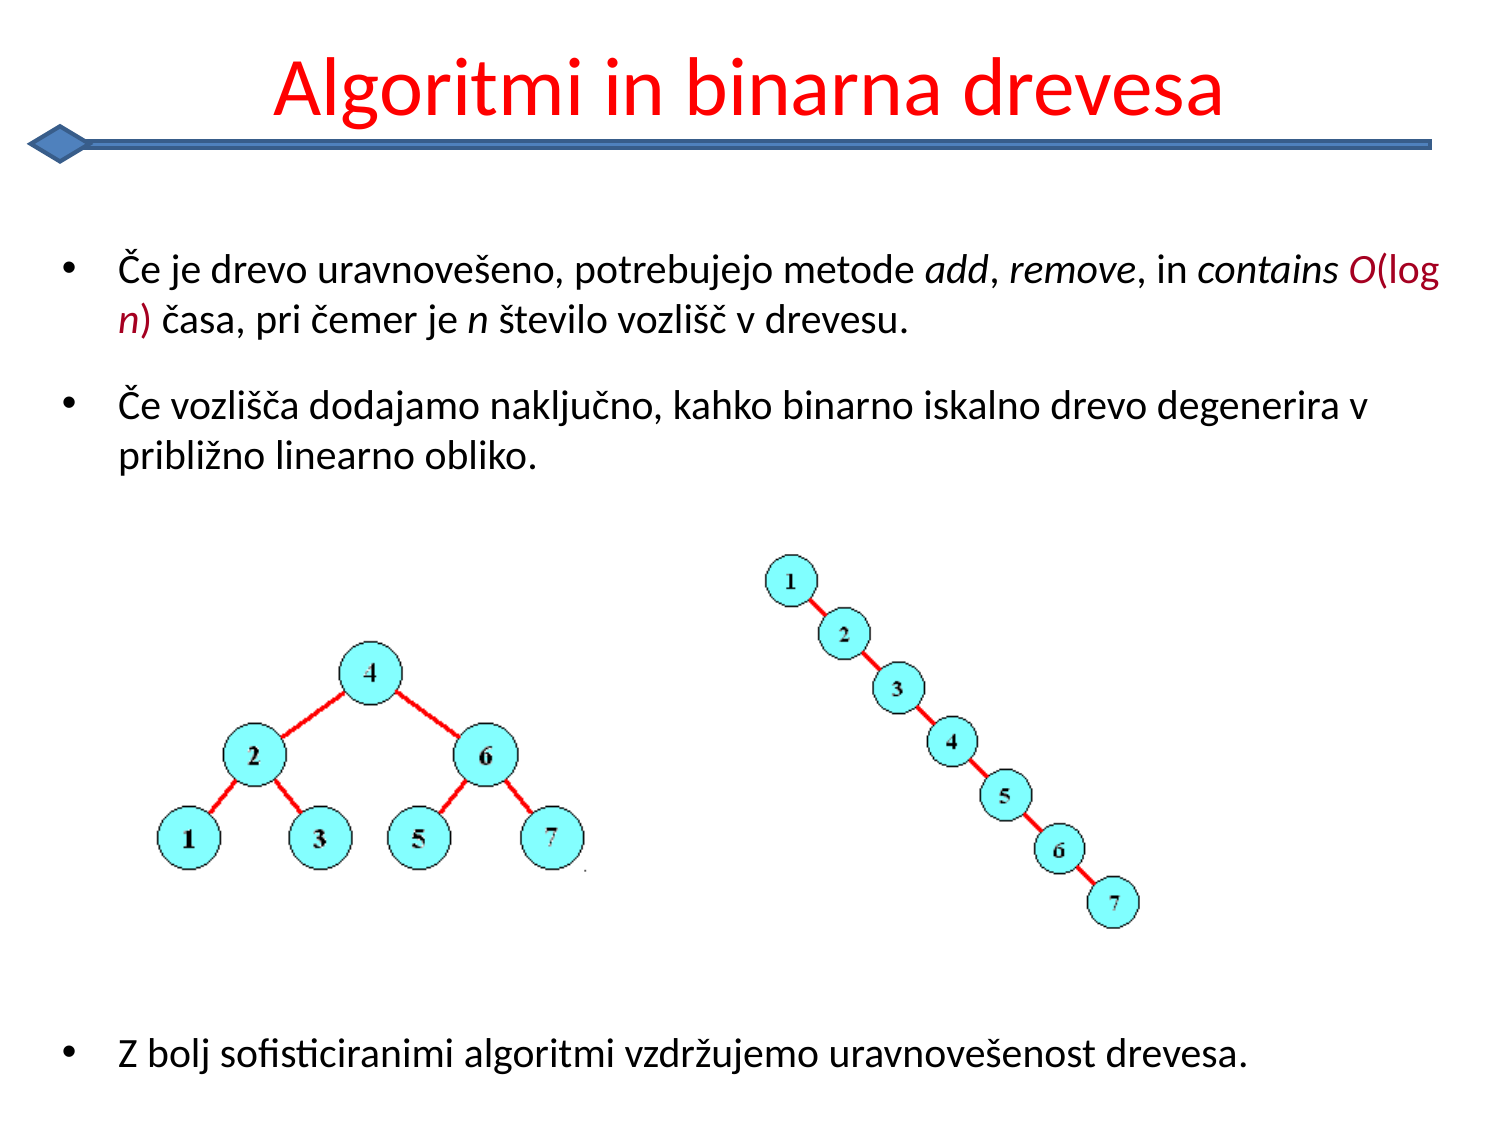

# Algoritmi in binarna drevesa
Če je drevo uravnovešeno, potrebujejo metode add, remove, in contains O(log n) časa, pri čemer je n število vozlišč v drevesu.
Če vozlišča dodajamo naključno, kahko binarno iskalno drevo degenerira v približno linearno obliko.
Z bolj sofisticiranimi algoritmi vzdržujemo uravnovešenost drevesa.